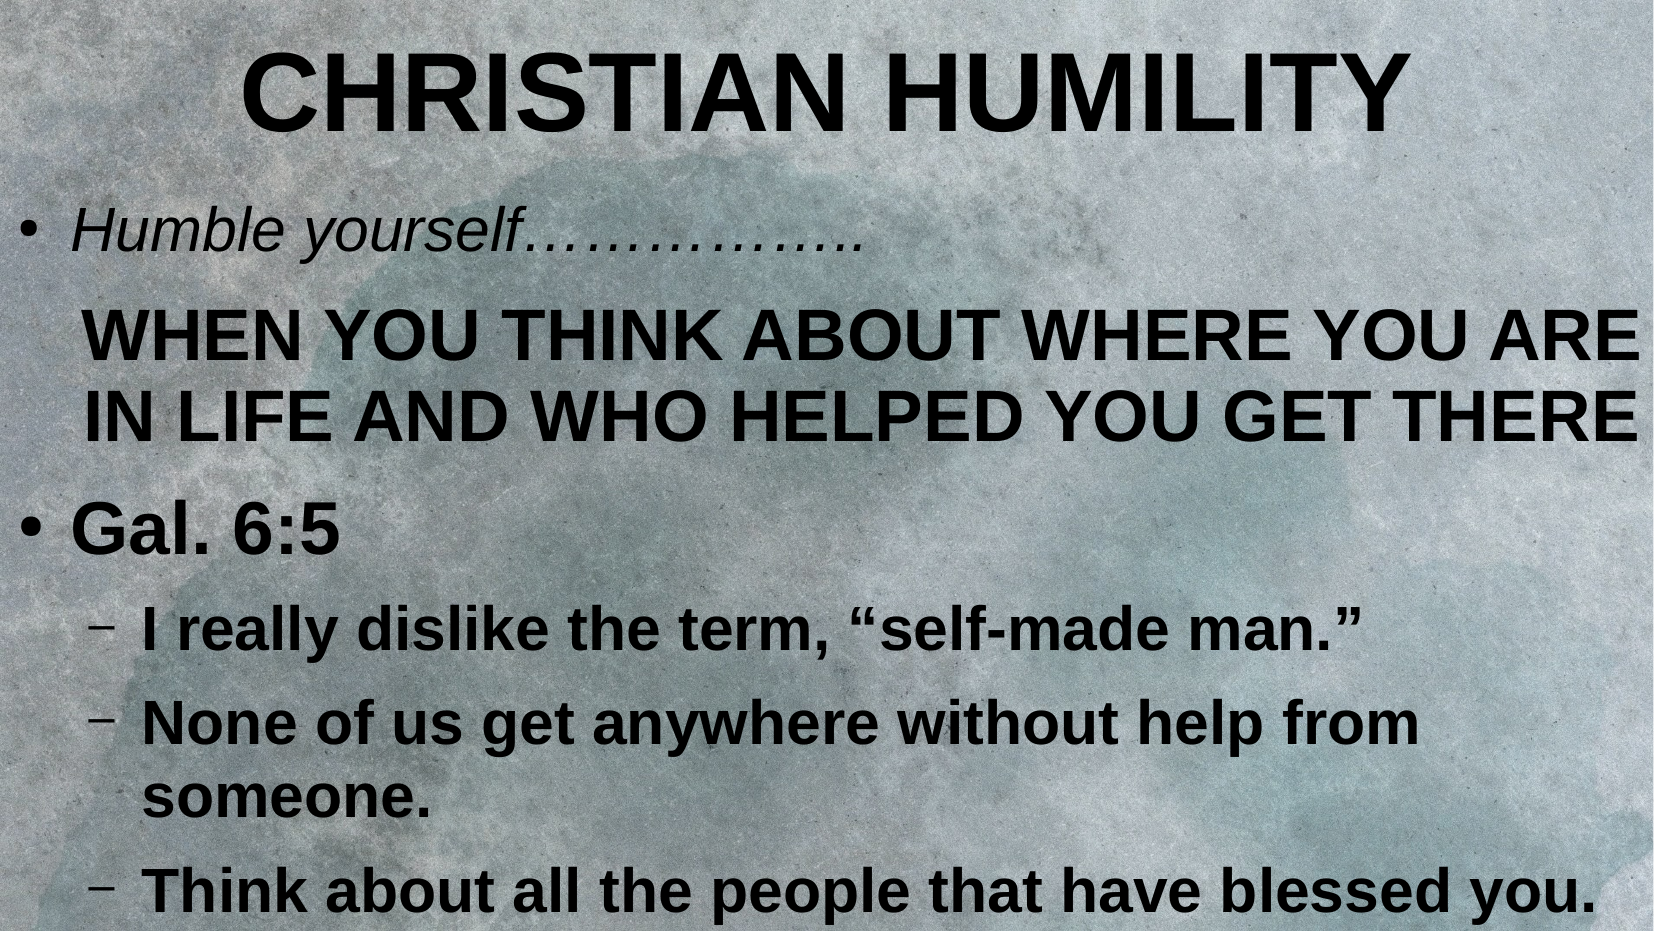

# CHRISTIAN HUMILITY
Humble yourself……………..
WHEN YOU THINK ABOUT WHERE YOU ARE IN LIFE AND WHO HELPED YOU GET THERE
Gal. 6:5
I really dislike the term, “self-made man.”
None of us get anywhere without help from someone.
Think about all the people that have blessed you.